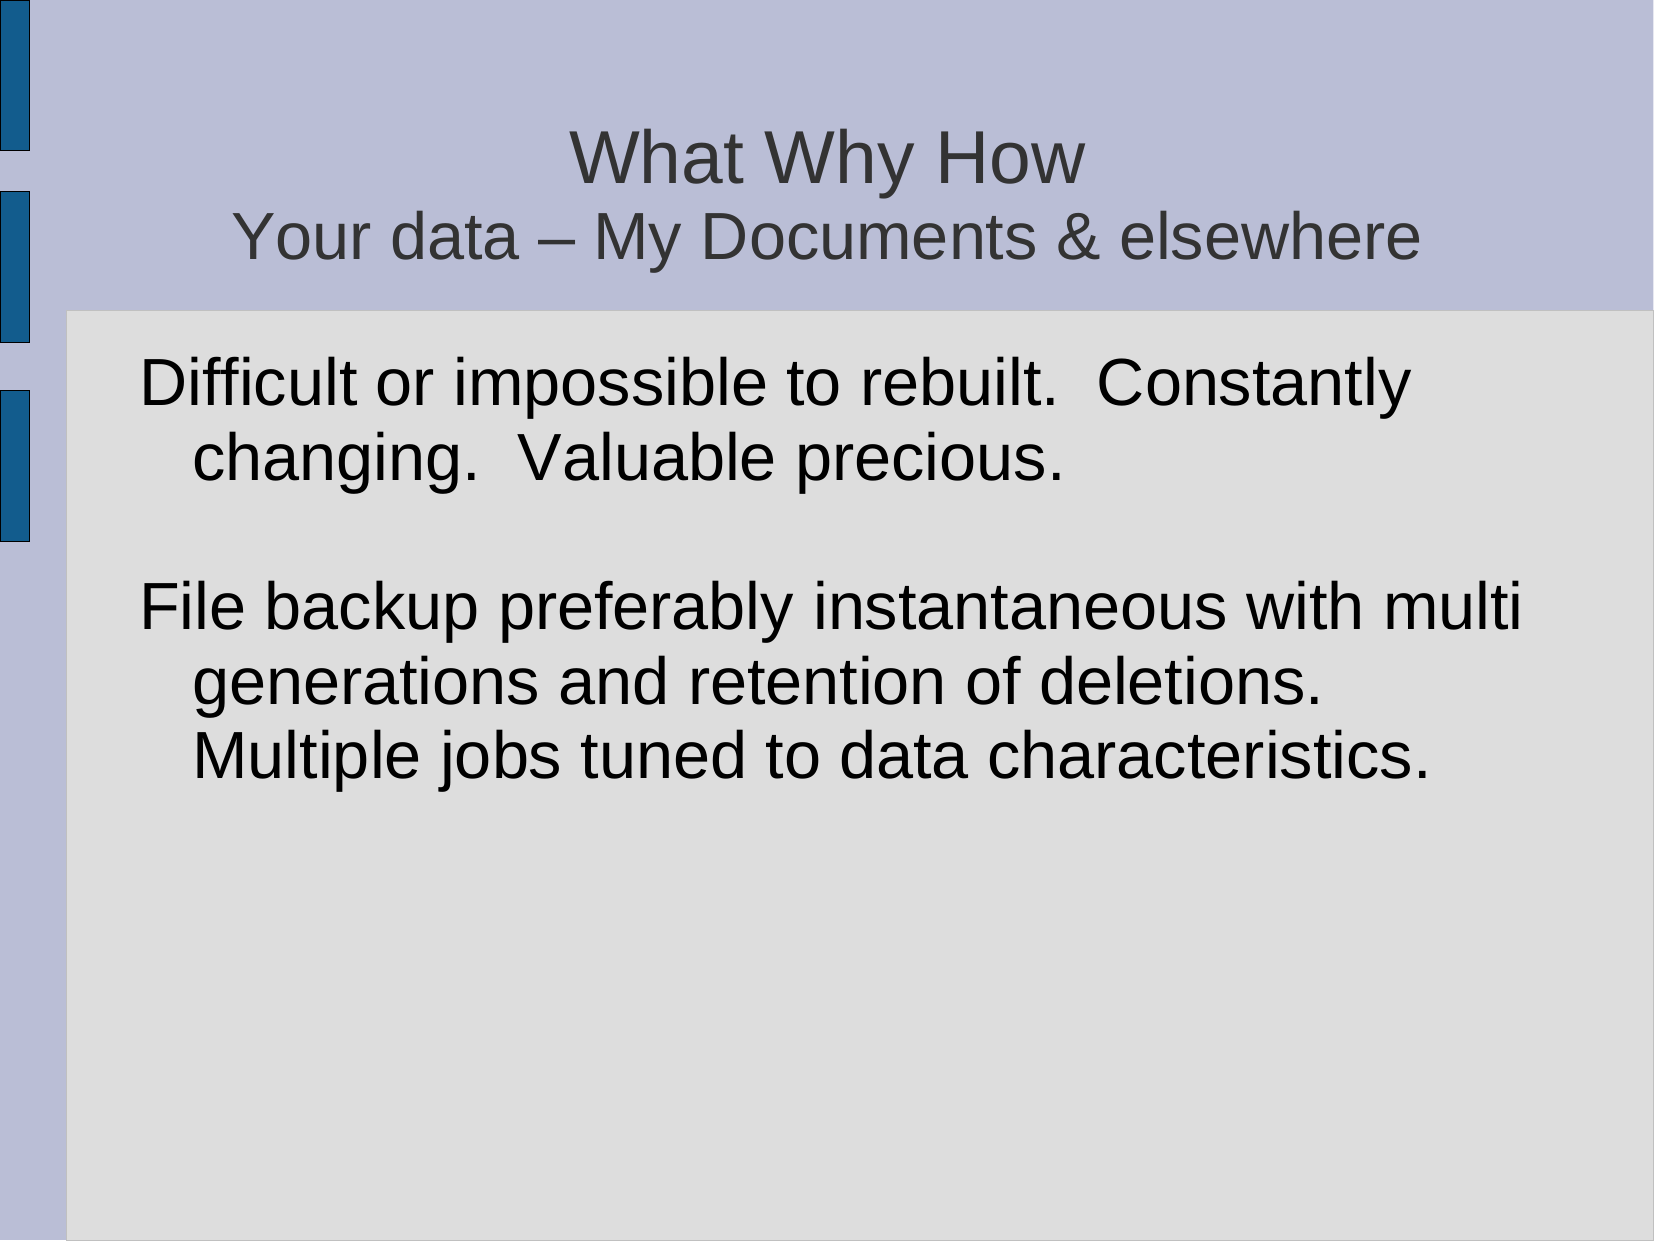

# What Why How Your data – My Documents & elsewhere
Difficult or impossible to rebuilt. Constantly changing. Valuable precious.
File backup preferably instantaneous with multi generations and retention of deletions. Multiple jobs tuned to data characteristics.